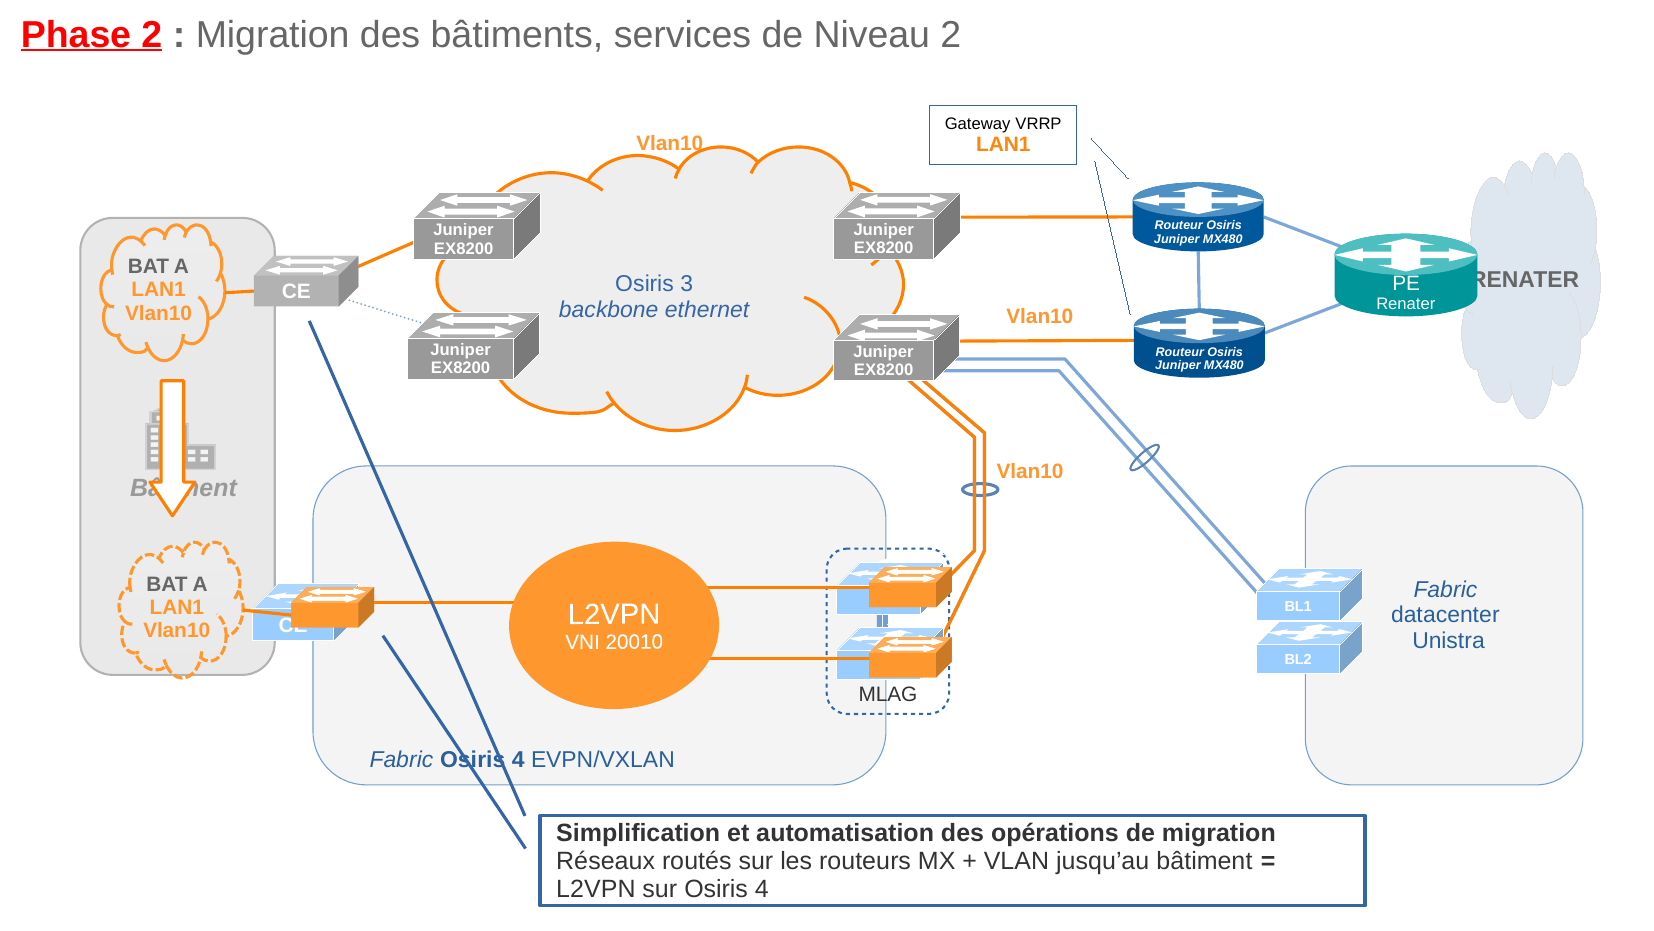

Phase 2 : Migration des bâtiments, services de Niveau 2
Gateway VRRP
LAN1
Vlan10
Osiris 3
backbone ethernet
RENATER
Routeur Osiris
Juniper MX480
Juniper
EX8200
Juniper
EX8200
BAT A
LAN1
Vlan10
PE
Renater
CE
Vlan10
Routeur Osiris
Juniper MX480
Juniper
EX8200
Juniper
EX8200
Simplification et automatisation des opérations de migration
Réseaux routés sur les routeurs MX + VLAN jusqu’au bâtiment = L2VPN sur Osiris 4
L2VPN
VNI 20010
BAT A
LAN1
Vlan10
Vlan10
Bâtiment
MLAG
CE
BL1
Fabric
datacenter
Unistra
CE
BL2
CE
Fabric Osiris 4 EVPN/VXLAN